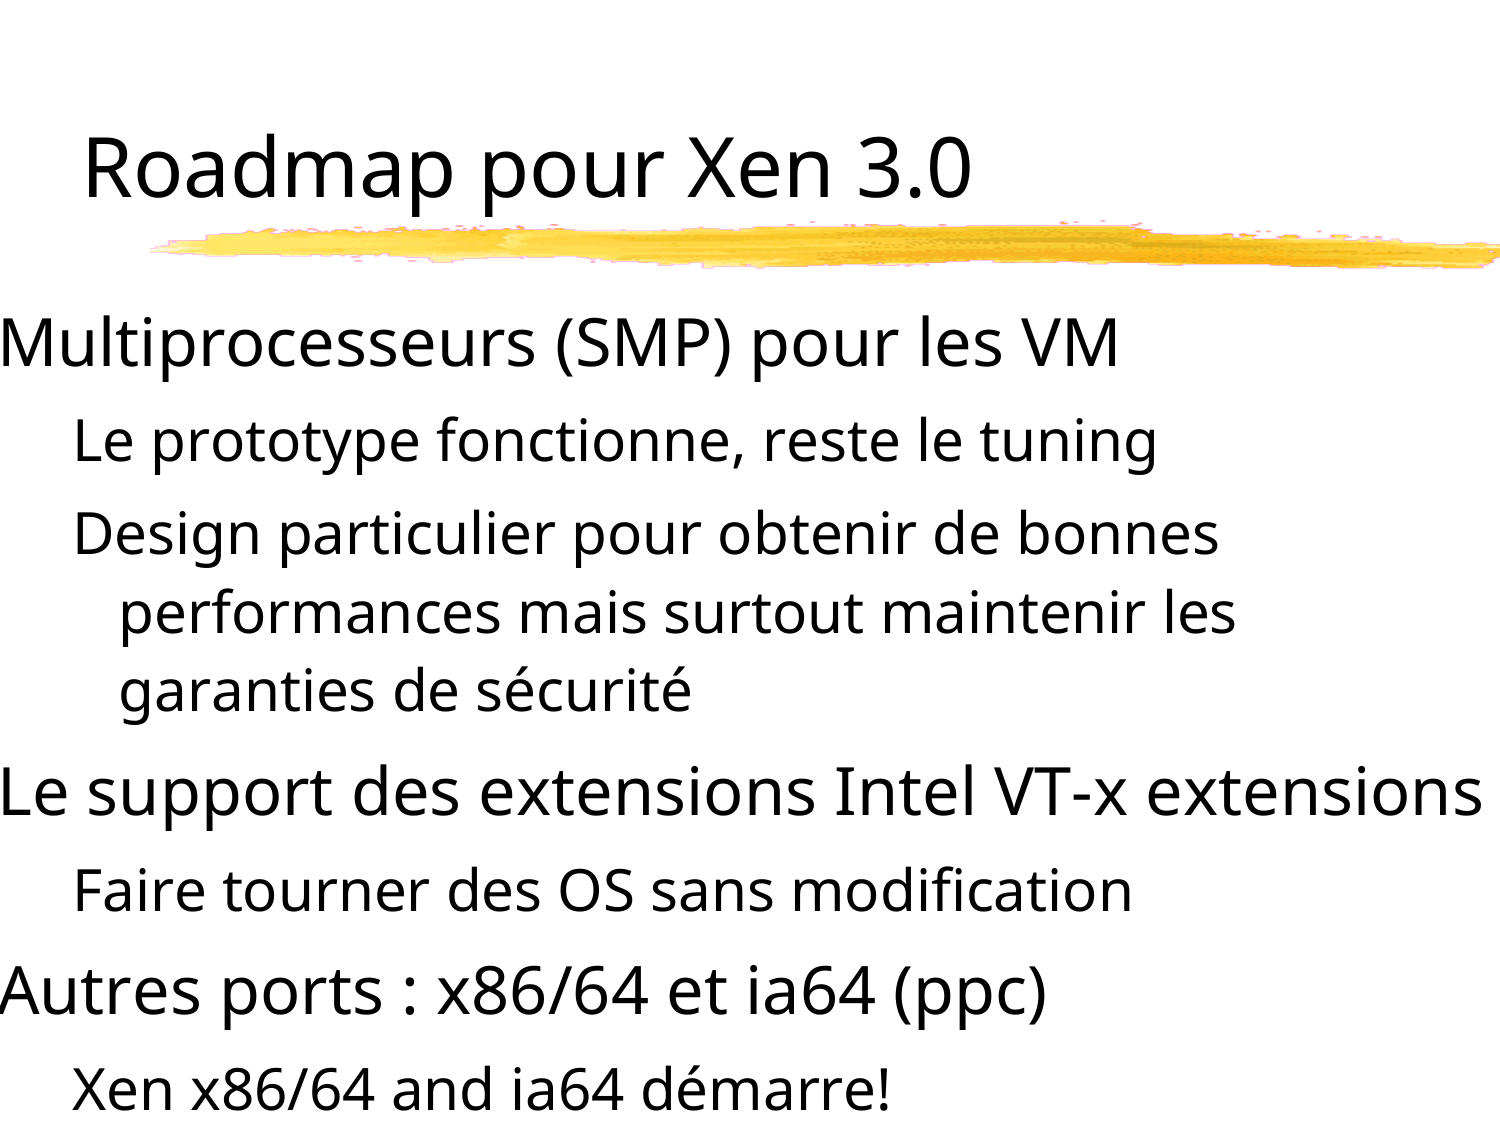

# Roadmap pour Xen 3.0
Multiprocesseurs (SMP) pour les VM
Le prototype fonctionne, reste le tuning
Design particulier pour obtenir de bonnes performances mais surtout maintenir les garanties de sécurité
Le support des extensions Intel VT-x extensions
Faire tourner des OS sans modification
Autres ports : x86/64 et ia64 (ppc)
Xen x86/64 and ia64 démarre!